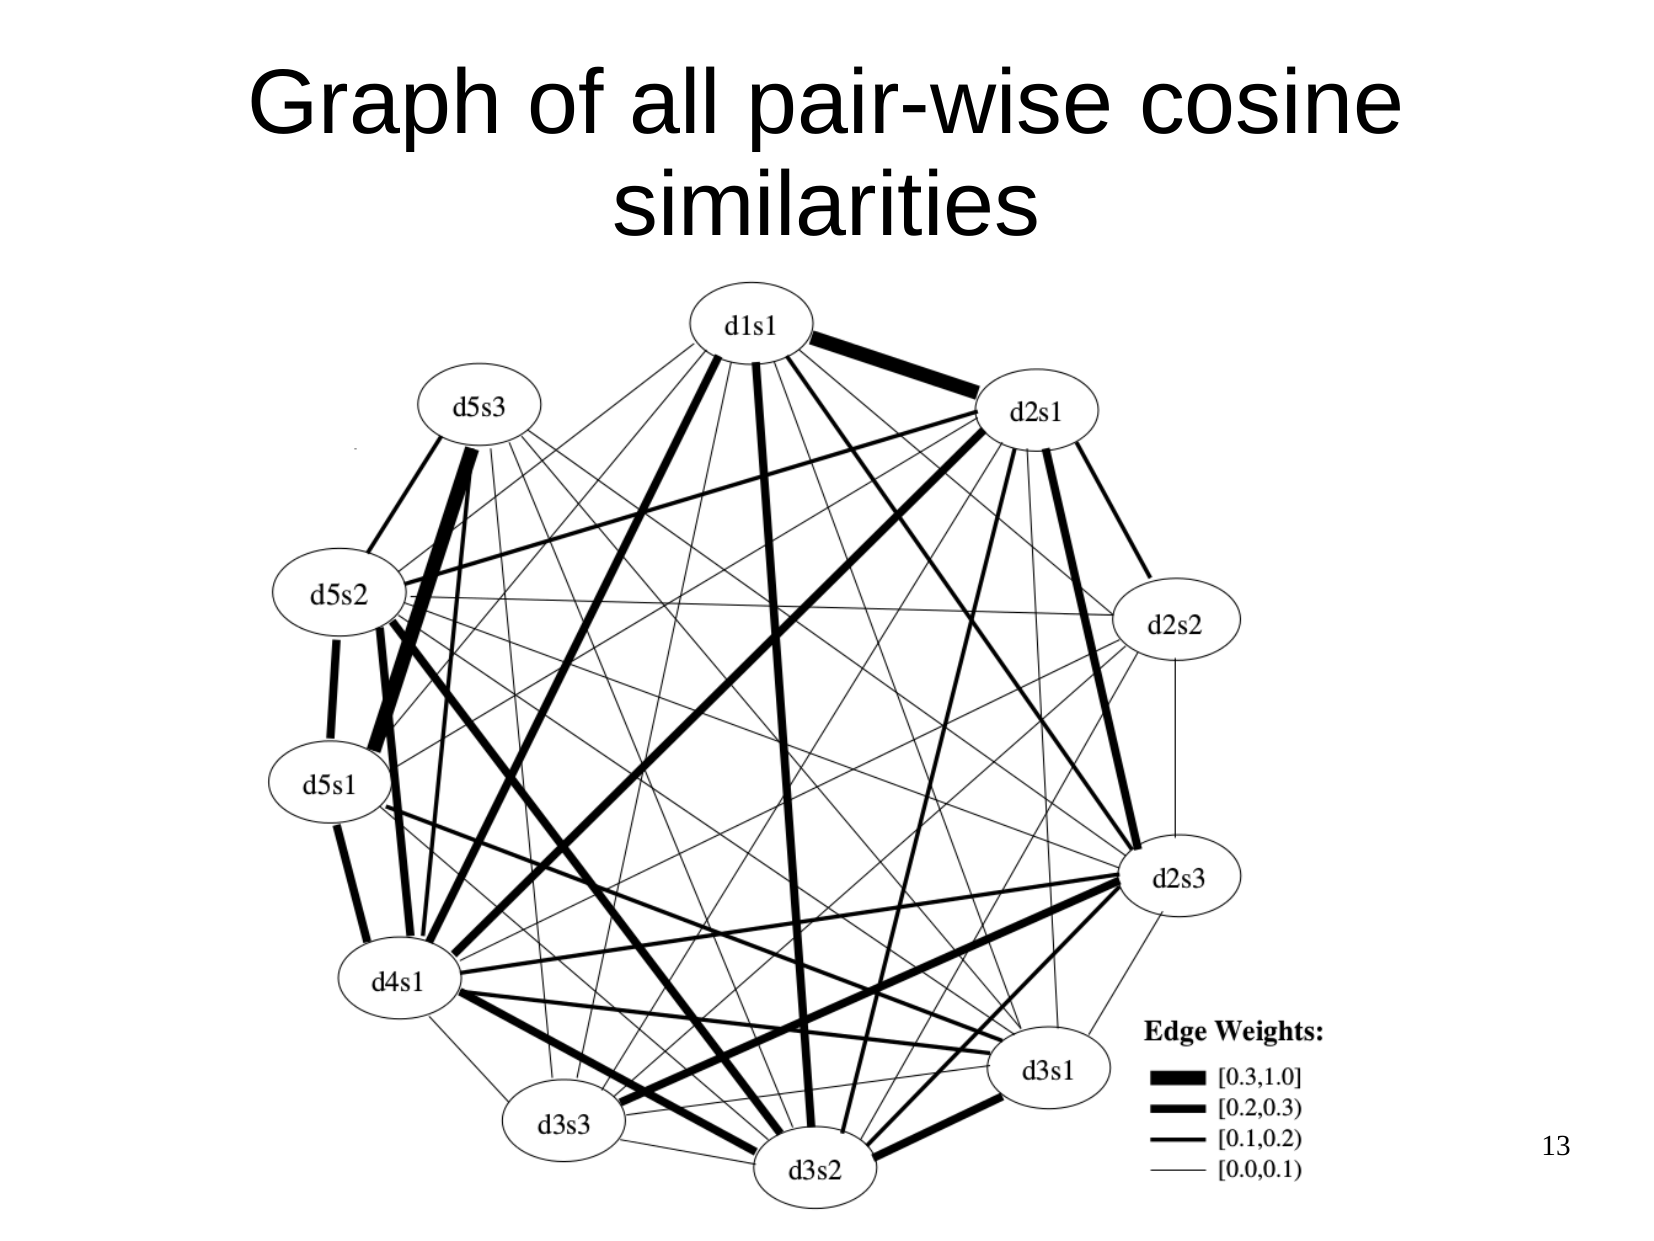

# Graph of all pair-wise cosine similarities
13